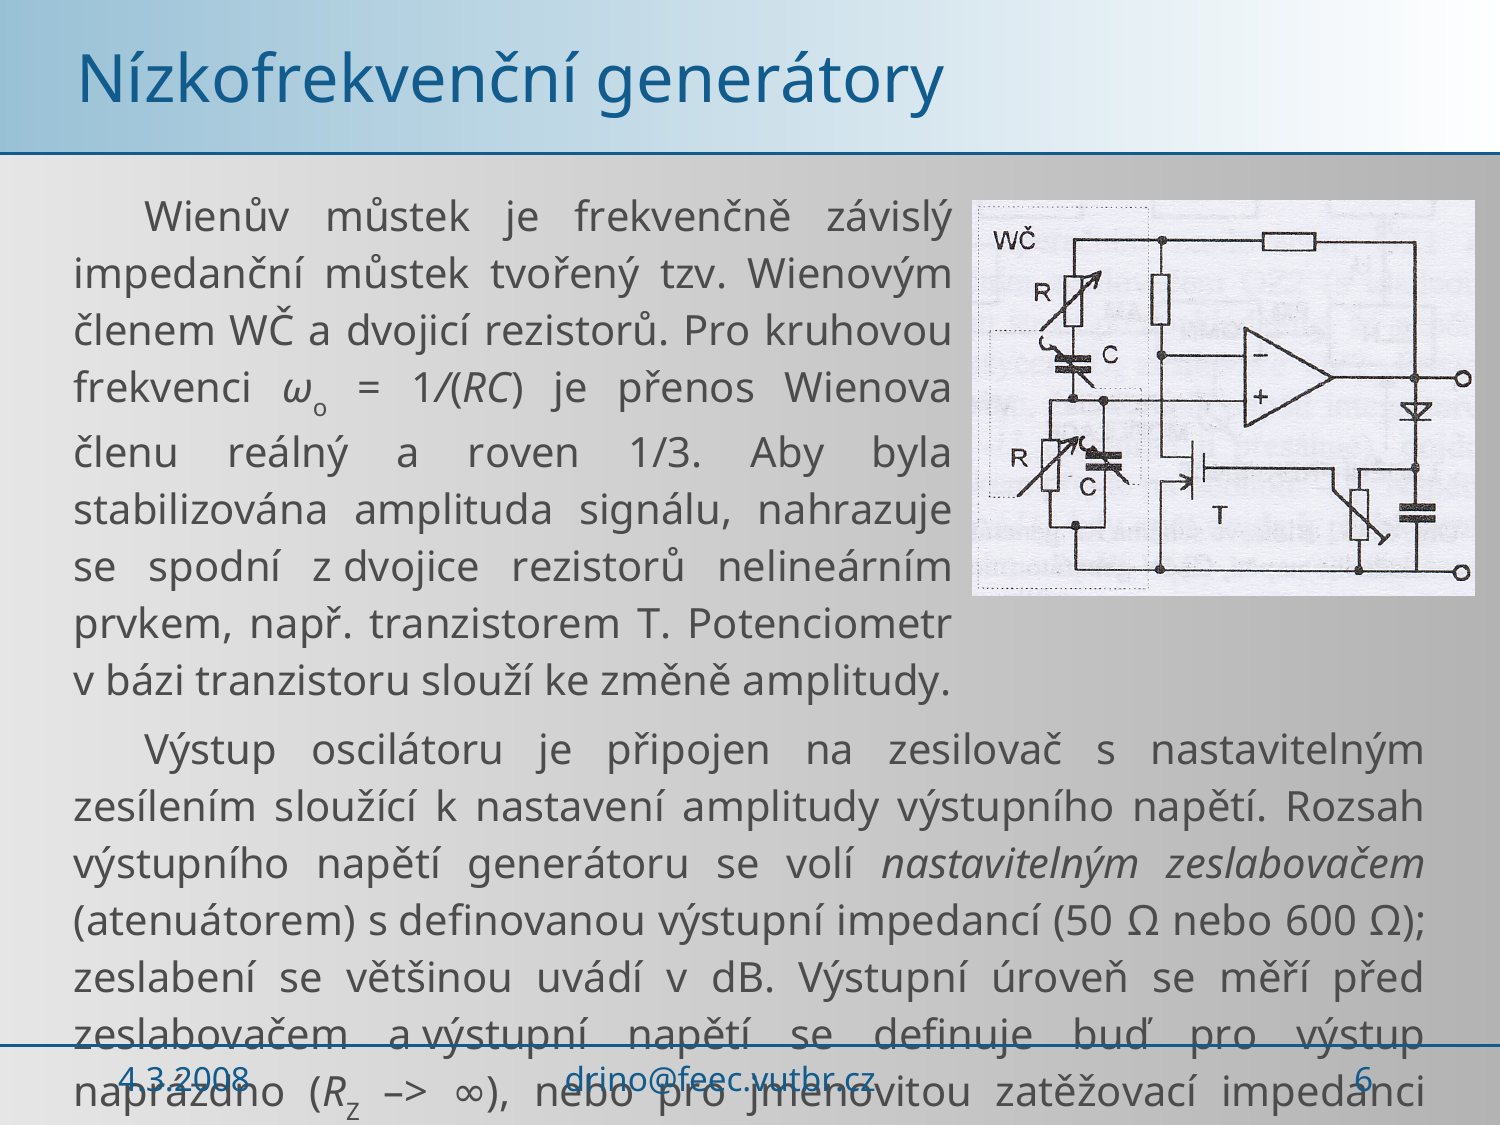

# Nízkofrekvenční generátory
Wienův můstek je frekvenčně závislý impedanční můstek tvořený tzv. Wienovým členem WČ a dvojicí rezistorů. Pro kruhovou frekvenci ωo = 1/(RC) je přenos Wienova členu reálný a roven 1/3. Aby byla stabilizována amplituda signálu, nahrazuje se spodní z dvojice rezistorů nelineárním prvkem, např. tranzistorem T. Potenciometr v bázi tranzistoru slouží ke změně amplitudy.
Výstup oscilátoru je připojen na zesilovač s nastavitelným zesílením sloužící k nastavení amplitudy výstupního napětí. Rozsah výstupního napětí generátoru se volí nastavitelným zeslabovačem (atenuátorem) s definovanou výstupní impedancí (50 Ω nebo 600 Ω); zeslabení se většinou uvádí v dB. Výstupní úroveň se měří před zeslabovačem a výstupní napětí se definuje buď pro výstup naprázdno (RZ –> ∞), nebo pro jmenovitou zatěžovací impedanci generátoru; pokud v tomto druhém
4.3.2008
drino@feec.vutbr.cz